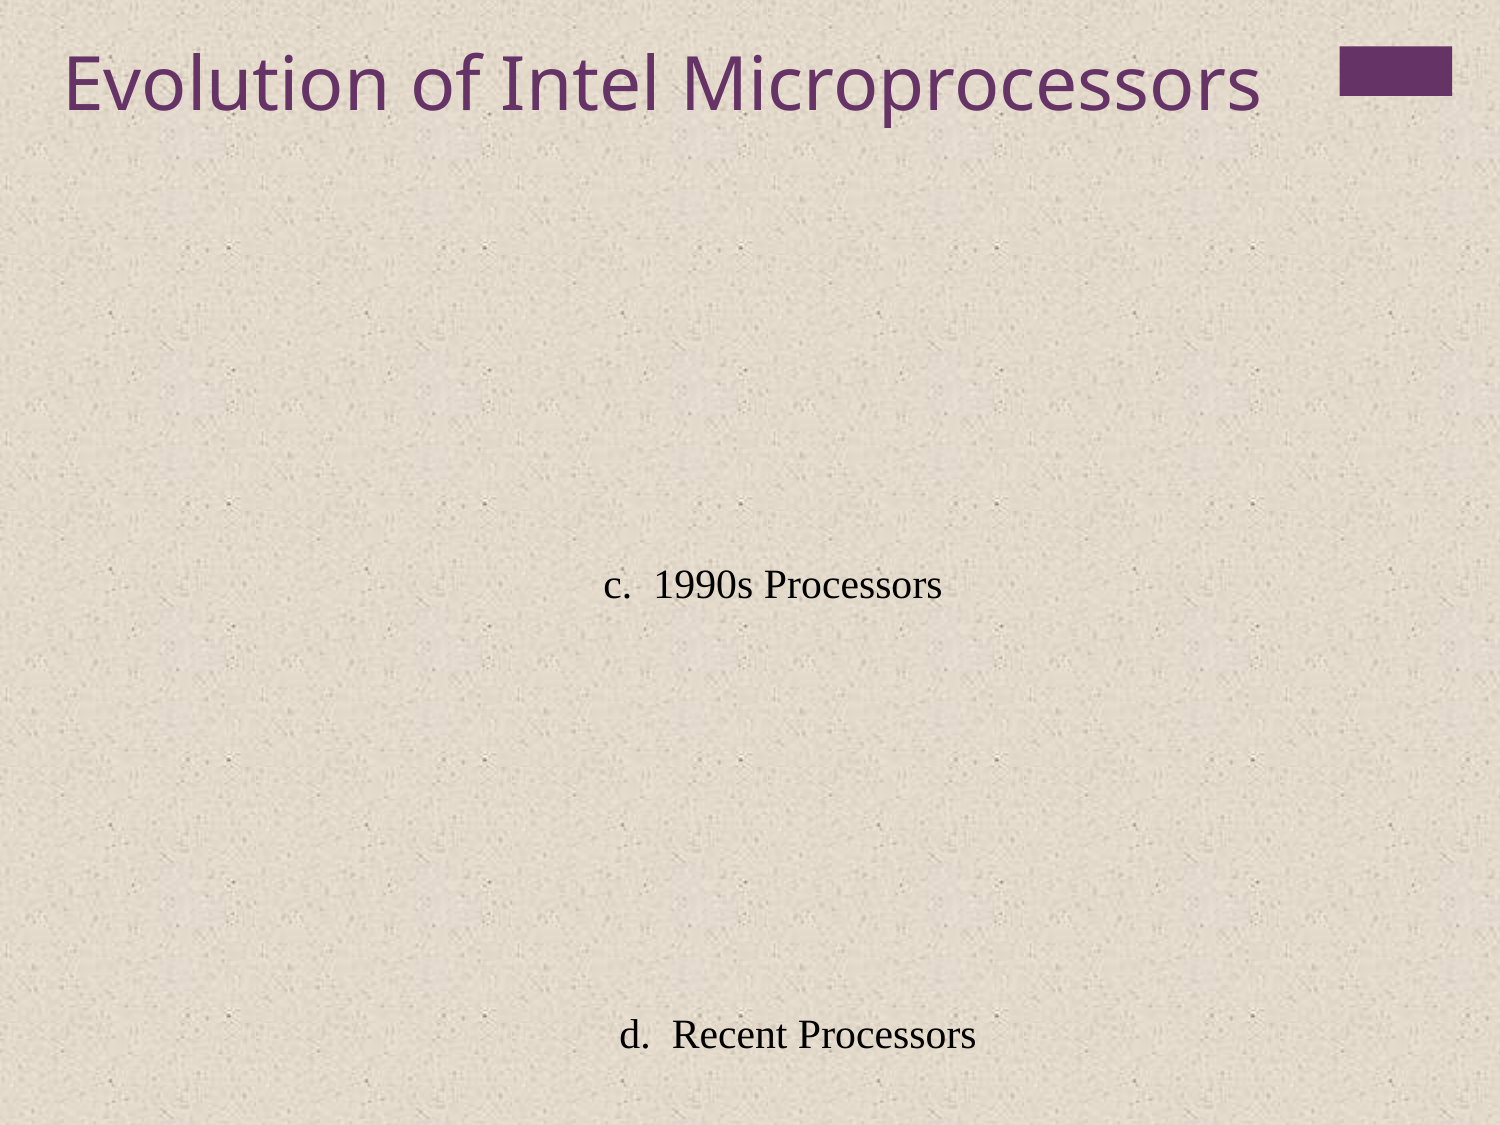

# Evolution of Intel Microprocessors
c. 1990s Processors
d. Recent Processors